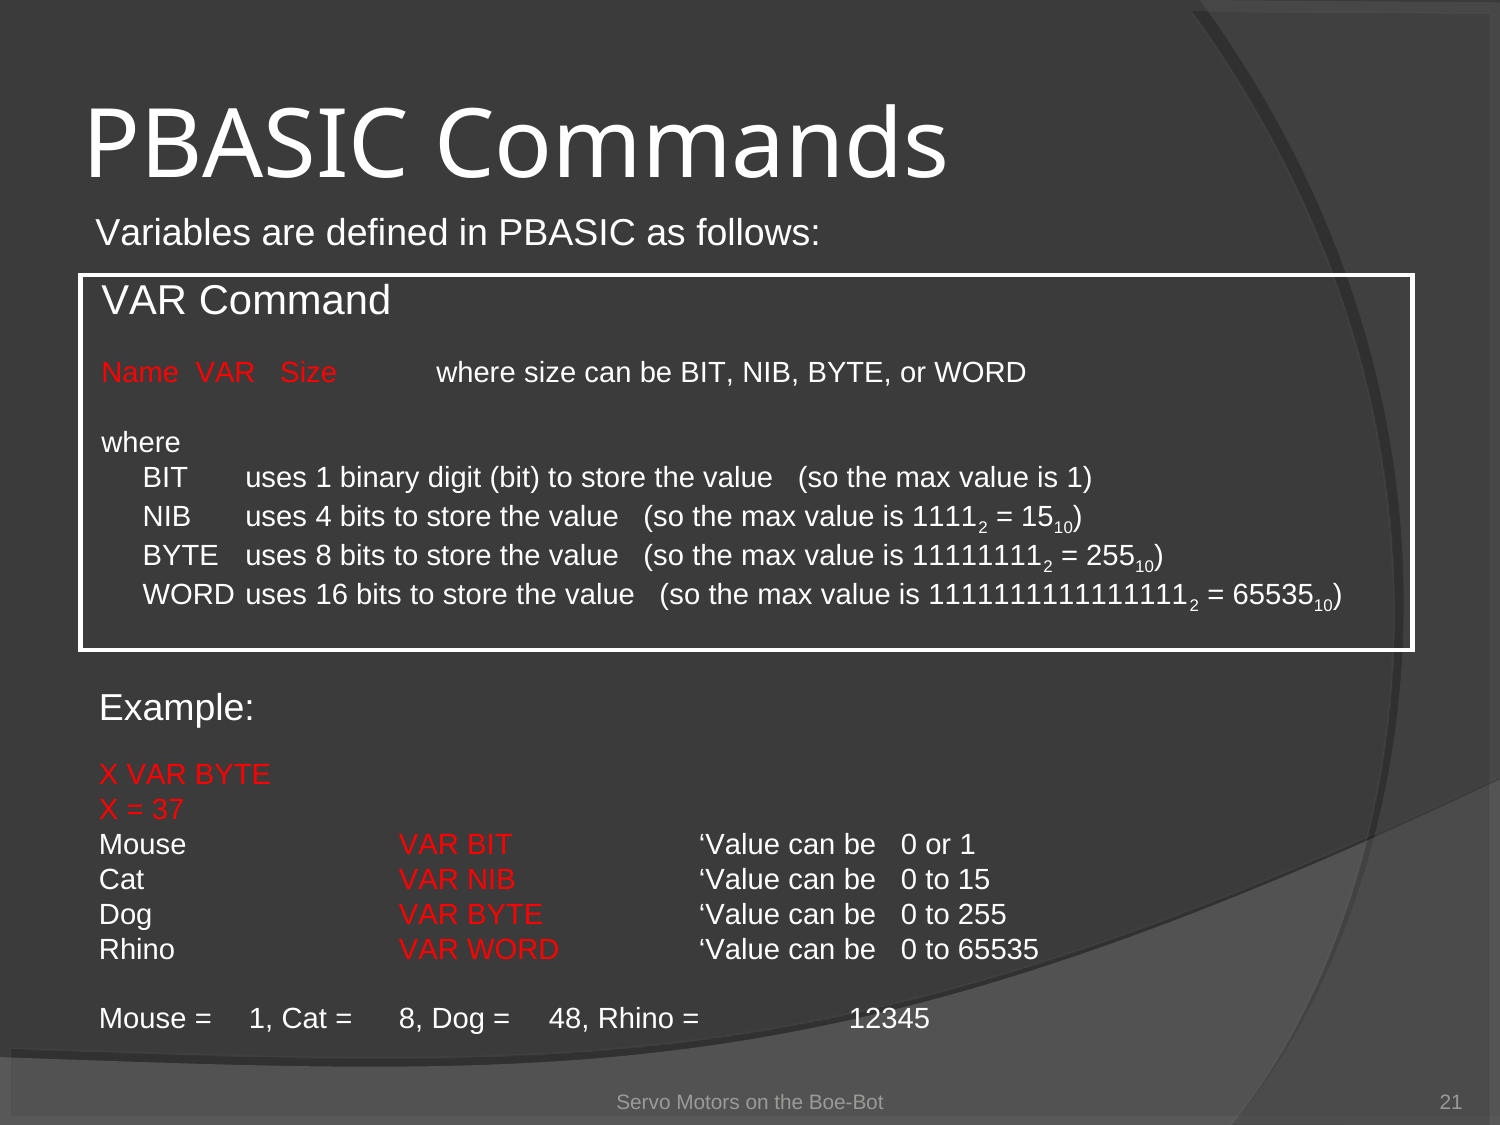

# PBASIC Commands
Variables are defined in PBASIC as follows:
VAR Command
Name VAR Size where size can be BIT, NIB, BYTE, or WORD
where
 BIT 	uses 1 binary digit (bit) to store the value (so the max value is 1)
 NIB 	uses 4 bits to store the value (so the max value is 11112 = 1510)
 BYTE 	uses 8 bits to store the value (so the max value is 111111112 = 25510)
 WORD 	uses 16 bits to store the value (so the max value is 11111111111111112 = 6553510)
Example:
X VAR BYTE
X = 37
Mouse		VAR BIT		‘Value can be 0 or 1
Cat 		VAR NIB		‘Value can be 0 to 15
Dog		VAR BYTE		‘Value can be 0 to 255
Rhino		VAR WORD	‘Value can be 0 to 65535
Mouse = 	1, Cat = 	8, Dog = 	48, Rhino = 	12345
Servo Motors on the Boe-Bot